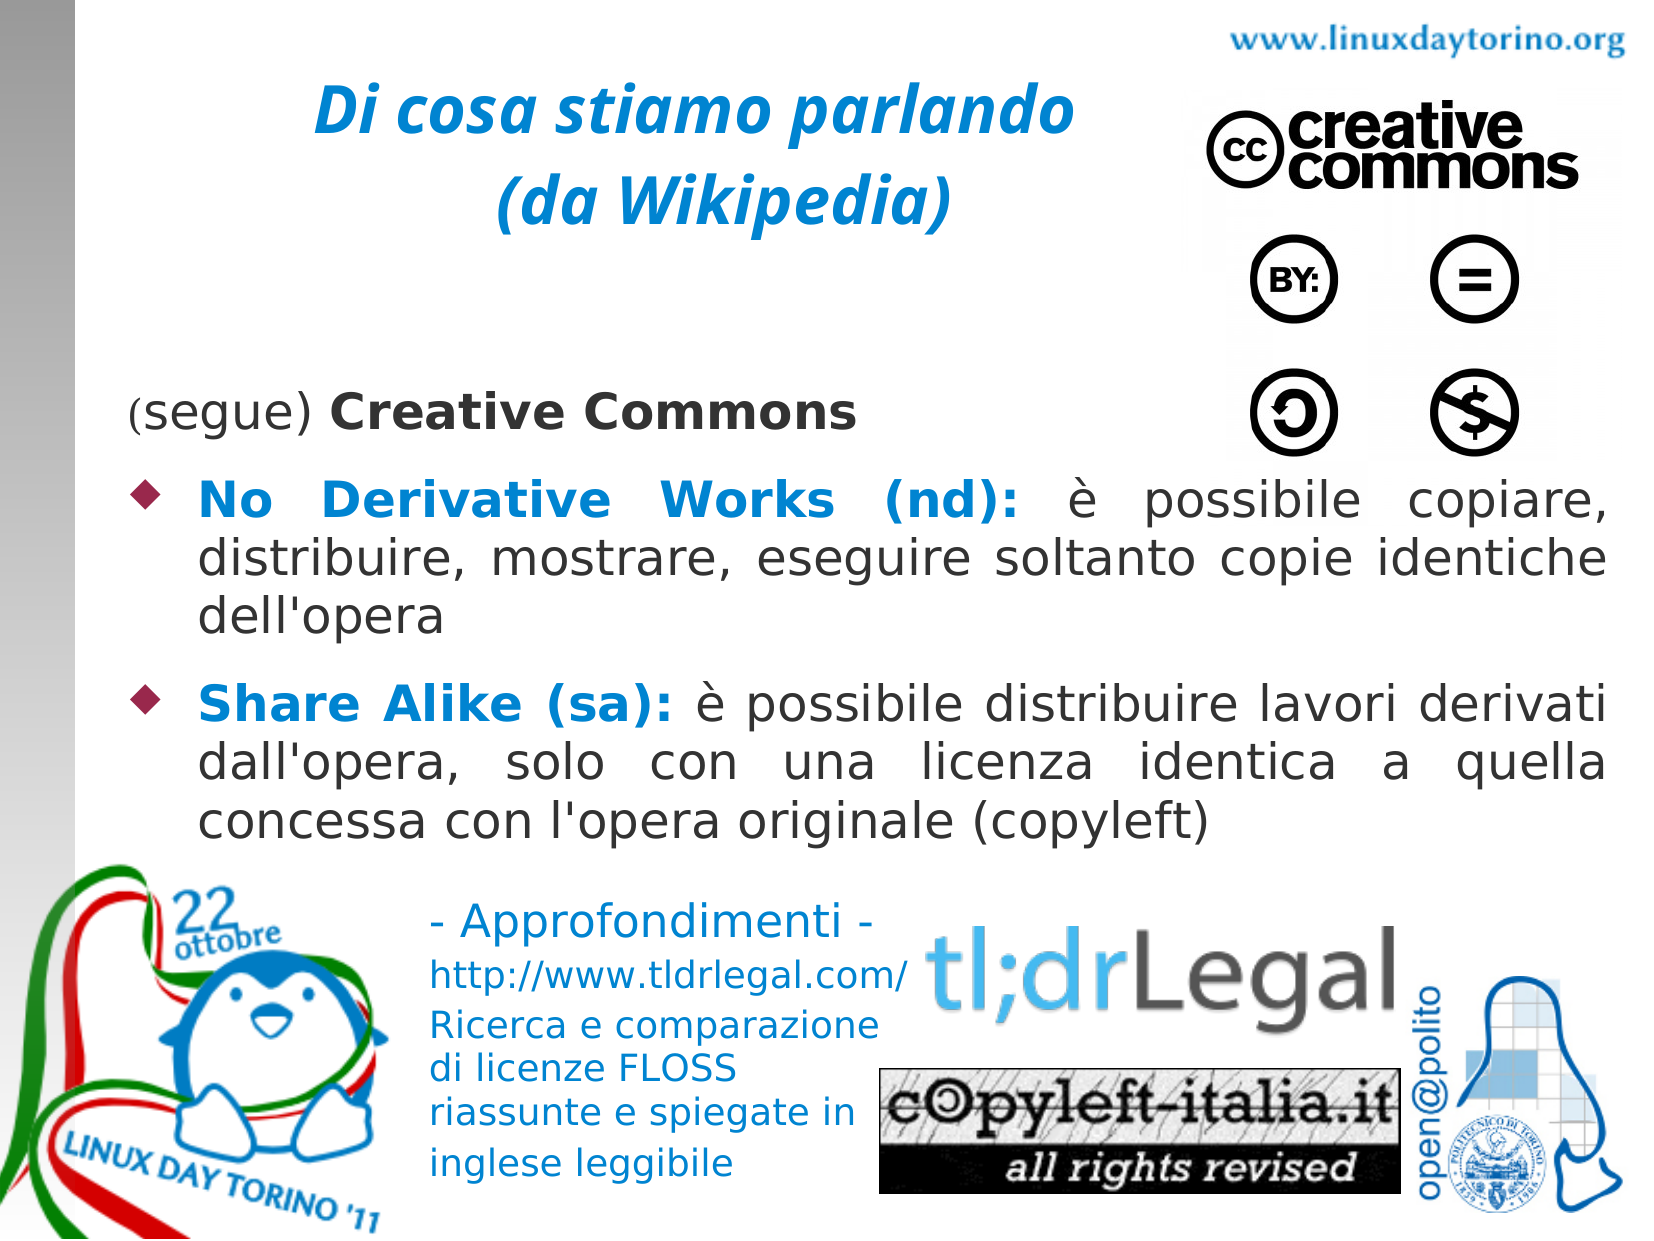

# Di cosa stiamo parlando (da Wikipedia)
(segue) Creative Commons
No Derivative Works (nd): è possibile copiare, distribuire, mostrare, eseguire soltanto copie identiche dell'opera
Share Alike (sa): è possibile distribuire lavori derivati dall'opera, solo con una licenza identica a quella concessa con l'opera originale (copyleft)
- Approfondimenti -
http://www.tldrlegal.com/
Ricerca e comparazione di licenze FLOSS riassunte e spiegate in inglese leggibile